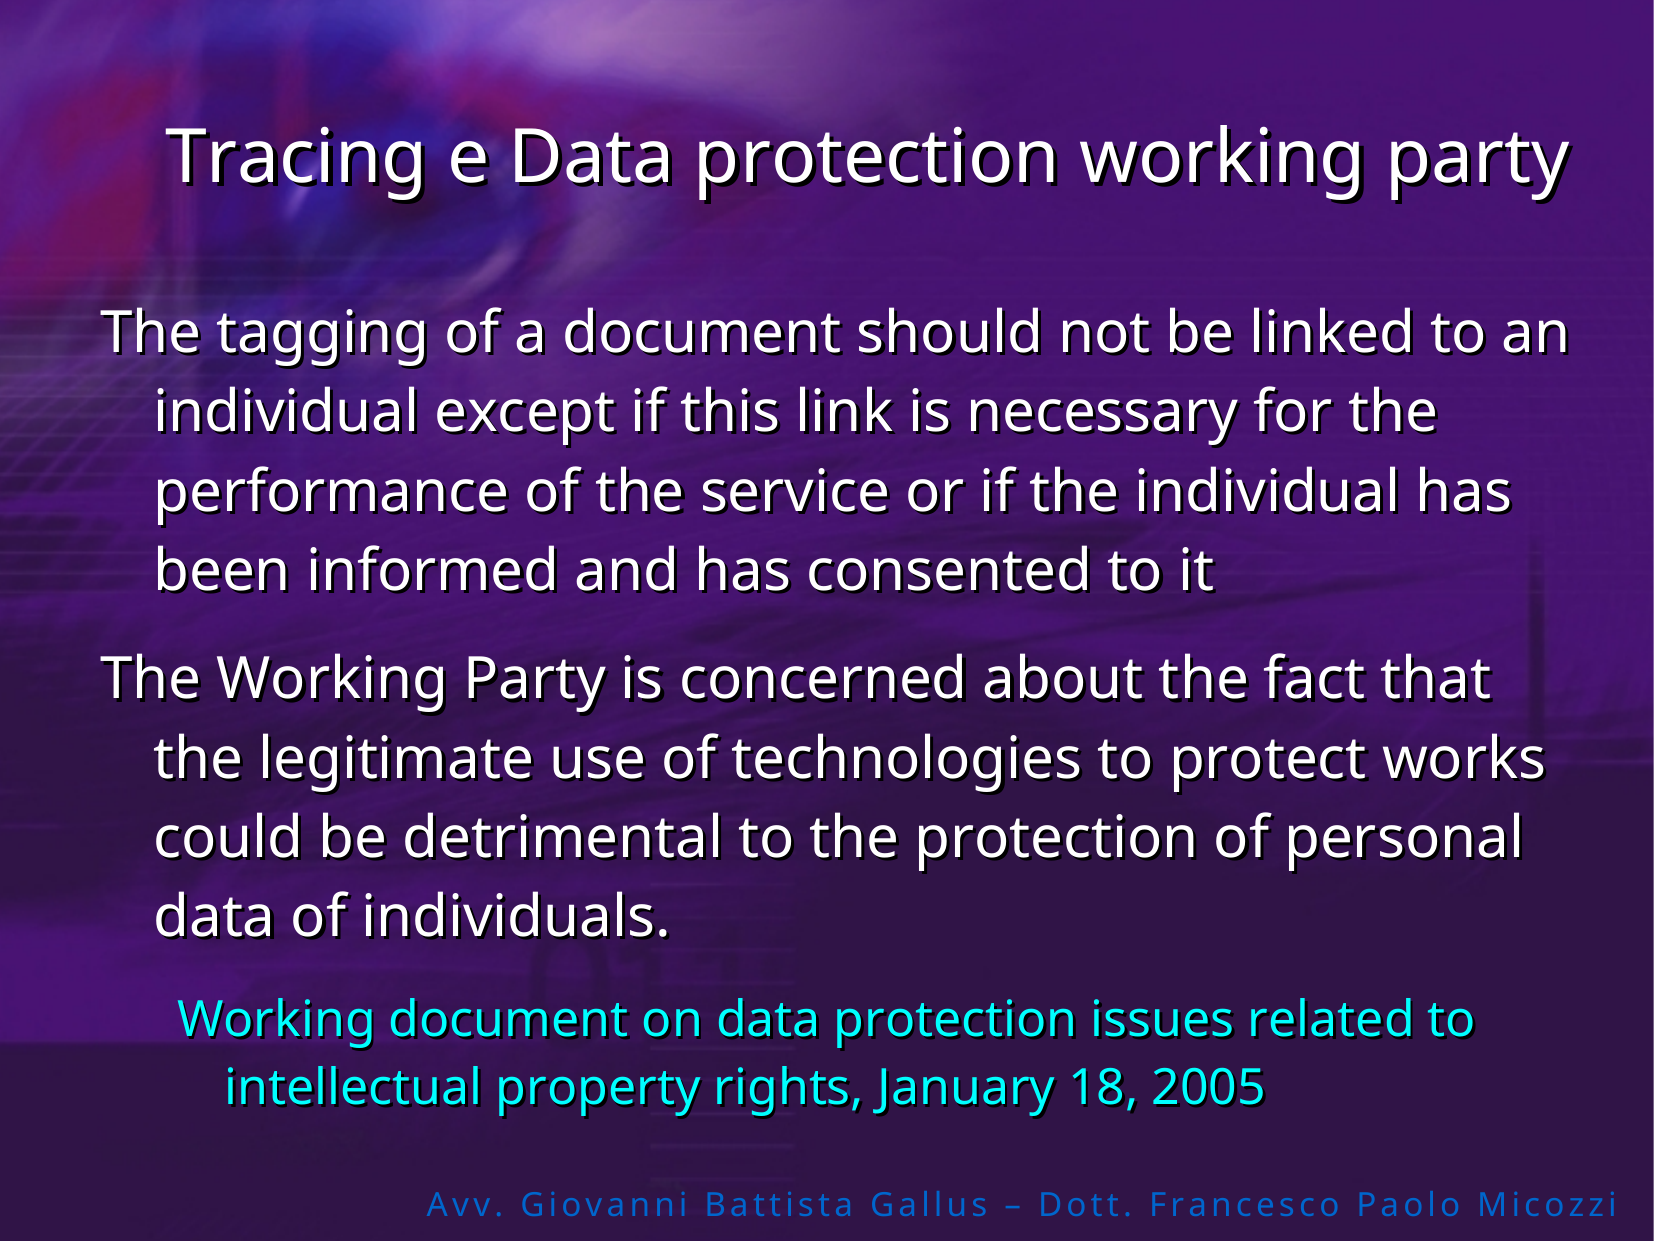

# Tracing e Data protection working party
The tagging of a document should not be linked to an individual except if this link is necessary for the performance of the service or if the individual has been informed and has consented to it
The Working Party is concerned about the fact that the legitimate use of technologies to protect works could be detrimental to the protection of personal data of individuals.
Working document on data protection issues related to intellectual property rights, January 18, 2005
dott. Francesco Paolo Micozzi - f.micozzi@studionati.it